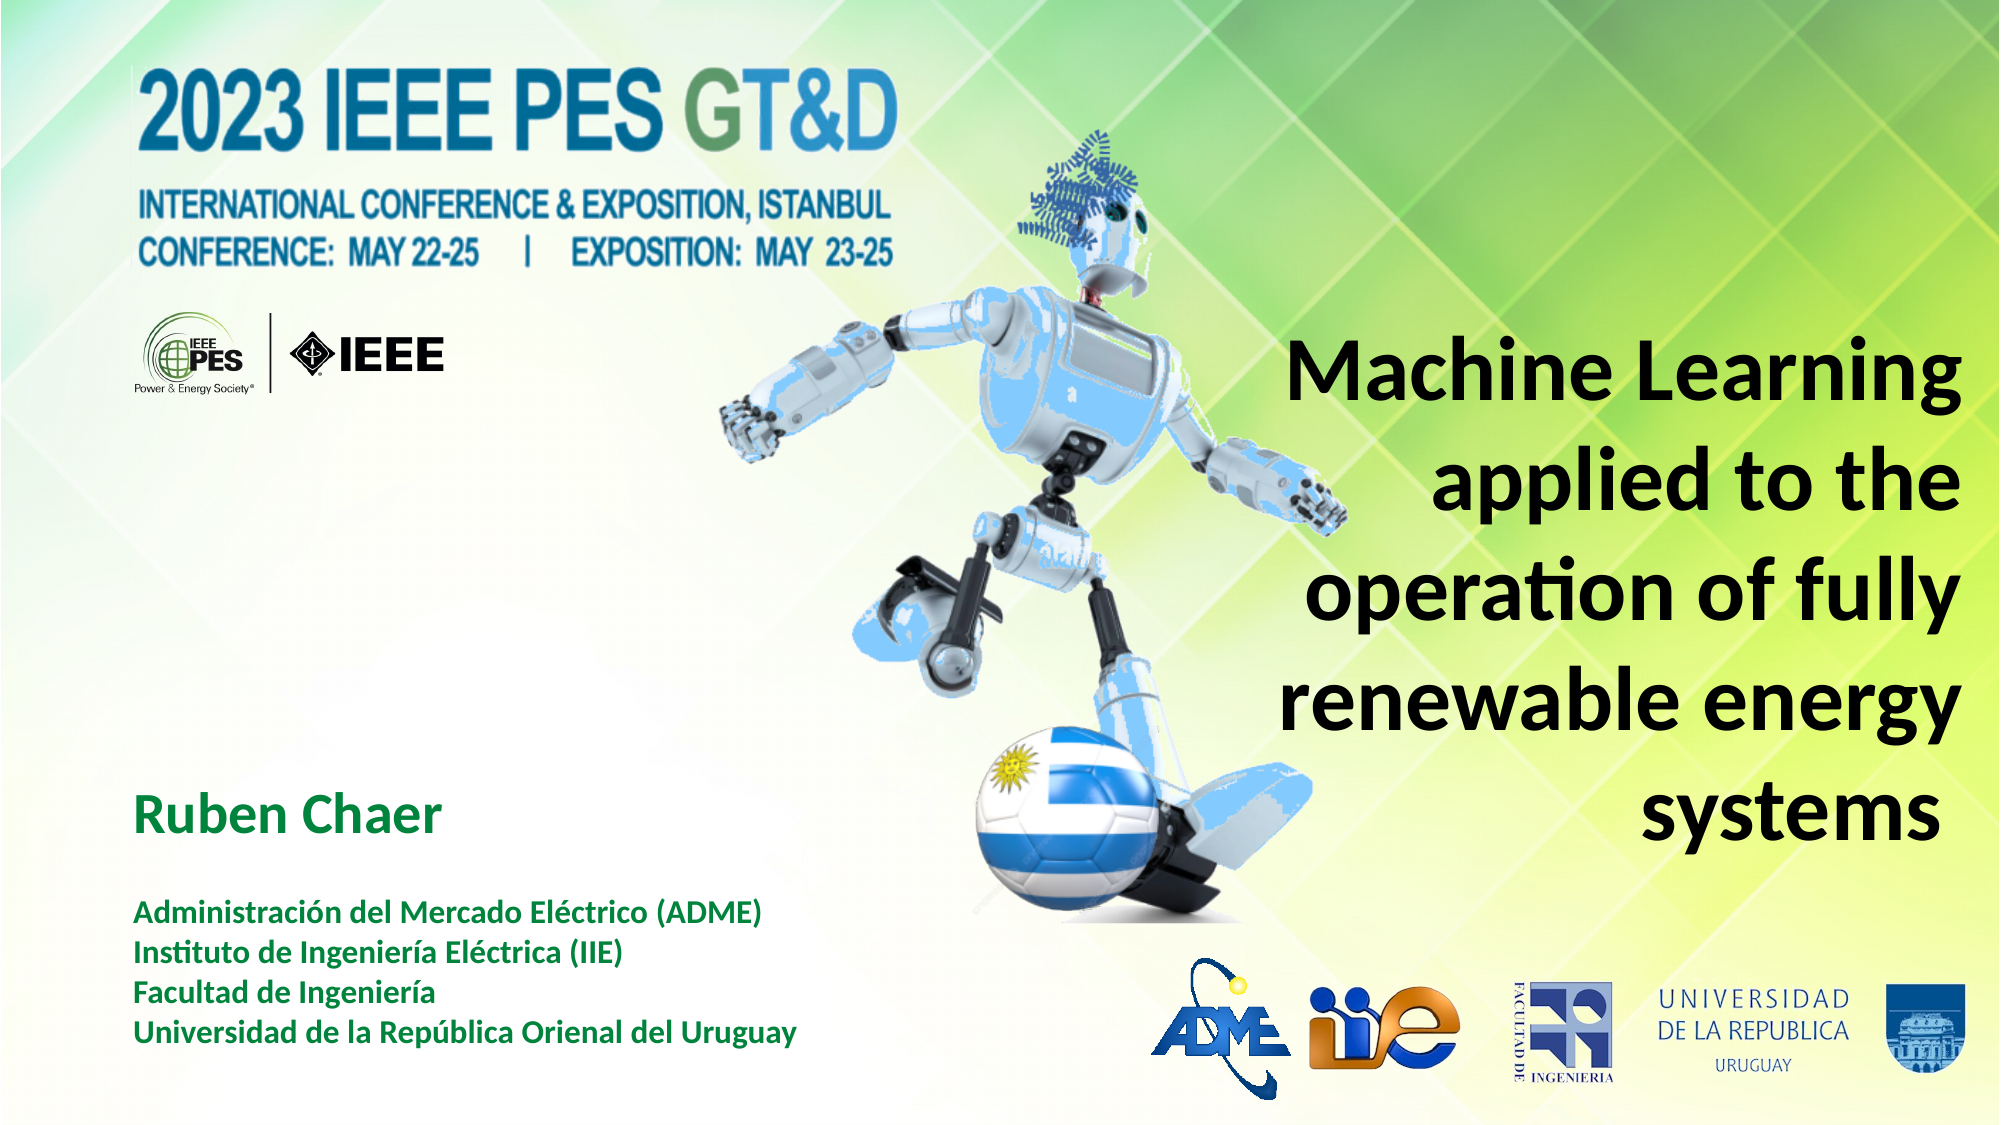

# Machine Learning applied to the operation of fully renewable energy systems
Ruben Chaer
Administración del Mercado Eléctrico (ADME)
Instituto de Ingeniería Eléctrica (IIE)
Facultad de Ingeniería
Universidad de la República Orienal del Uruguay